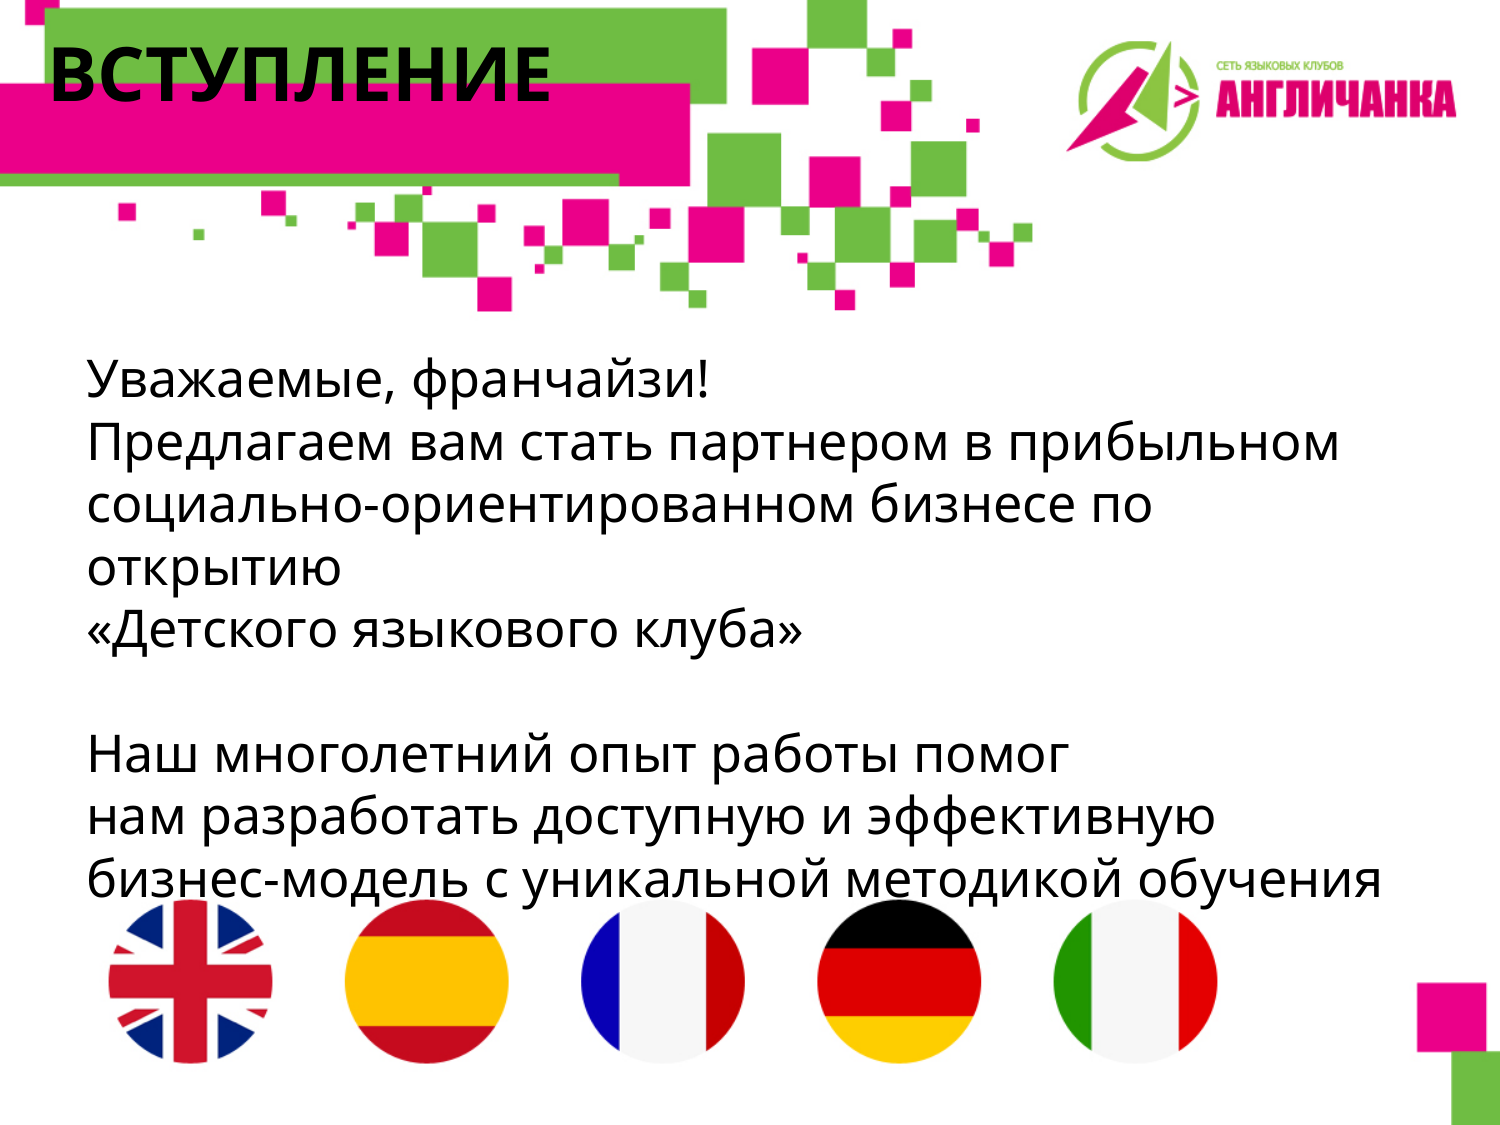

ВСТУПЛЕНИЕ
Уважаемые, франчайзи!
Предлагаем вам стать партнером в прибыльном социально-ориентированном бизнесе по открытию
«Детского языкового клуба»
Наш многолетний опыт работы помог
нам разработать доступную и эффективную
бизнес-модель с уникальной методикой обучения